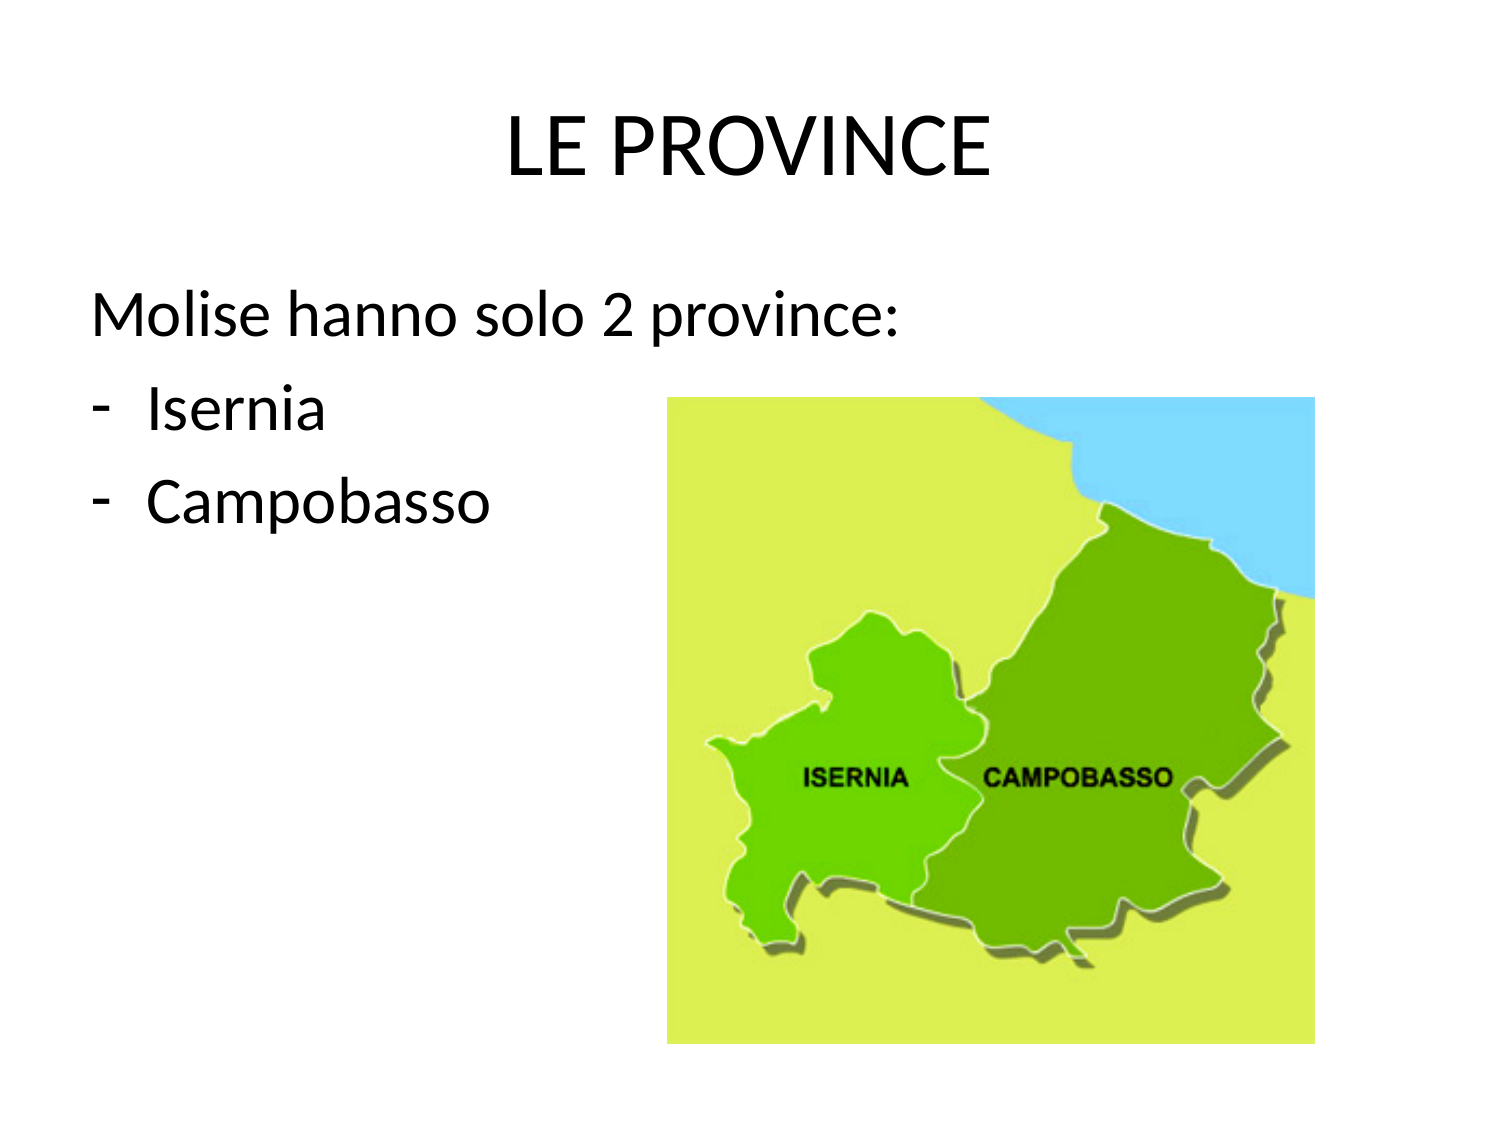

# LE PROVINCE
Molise hanno solo 2 province:
Isernia
Campobasso